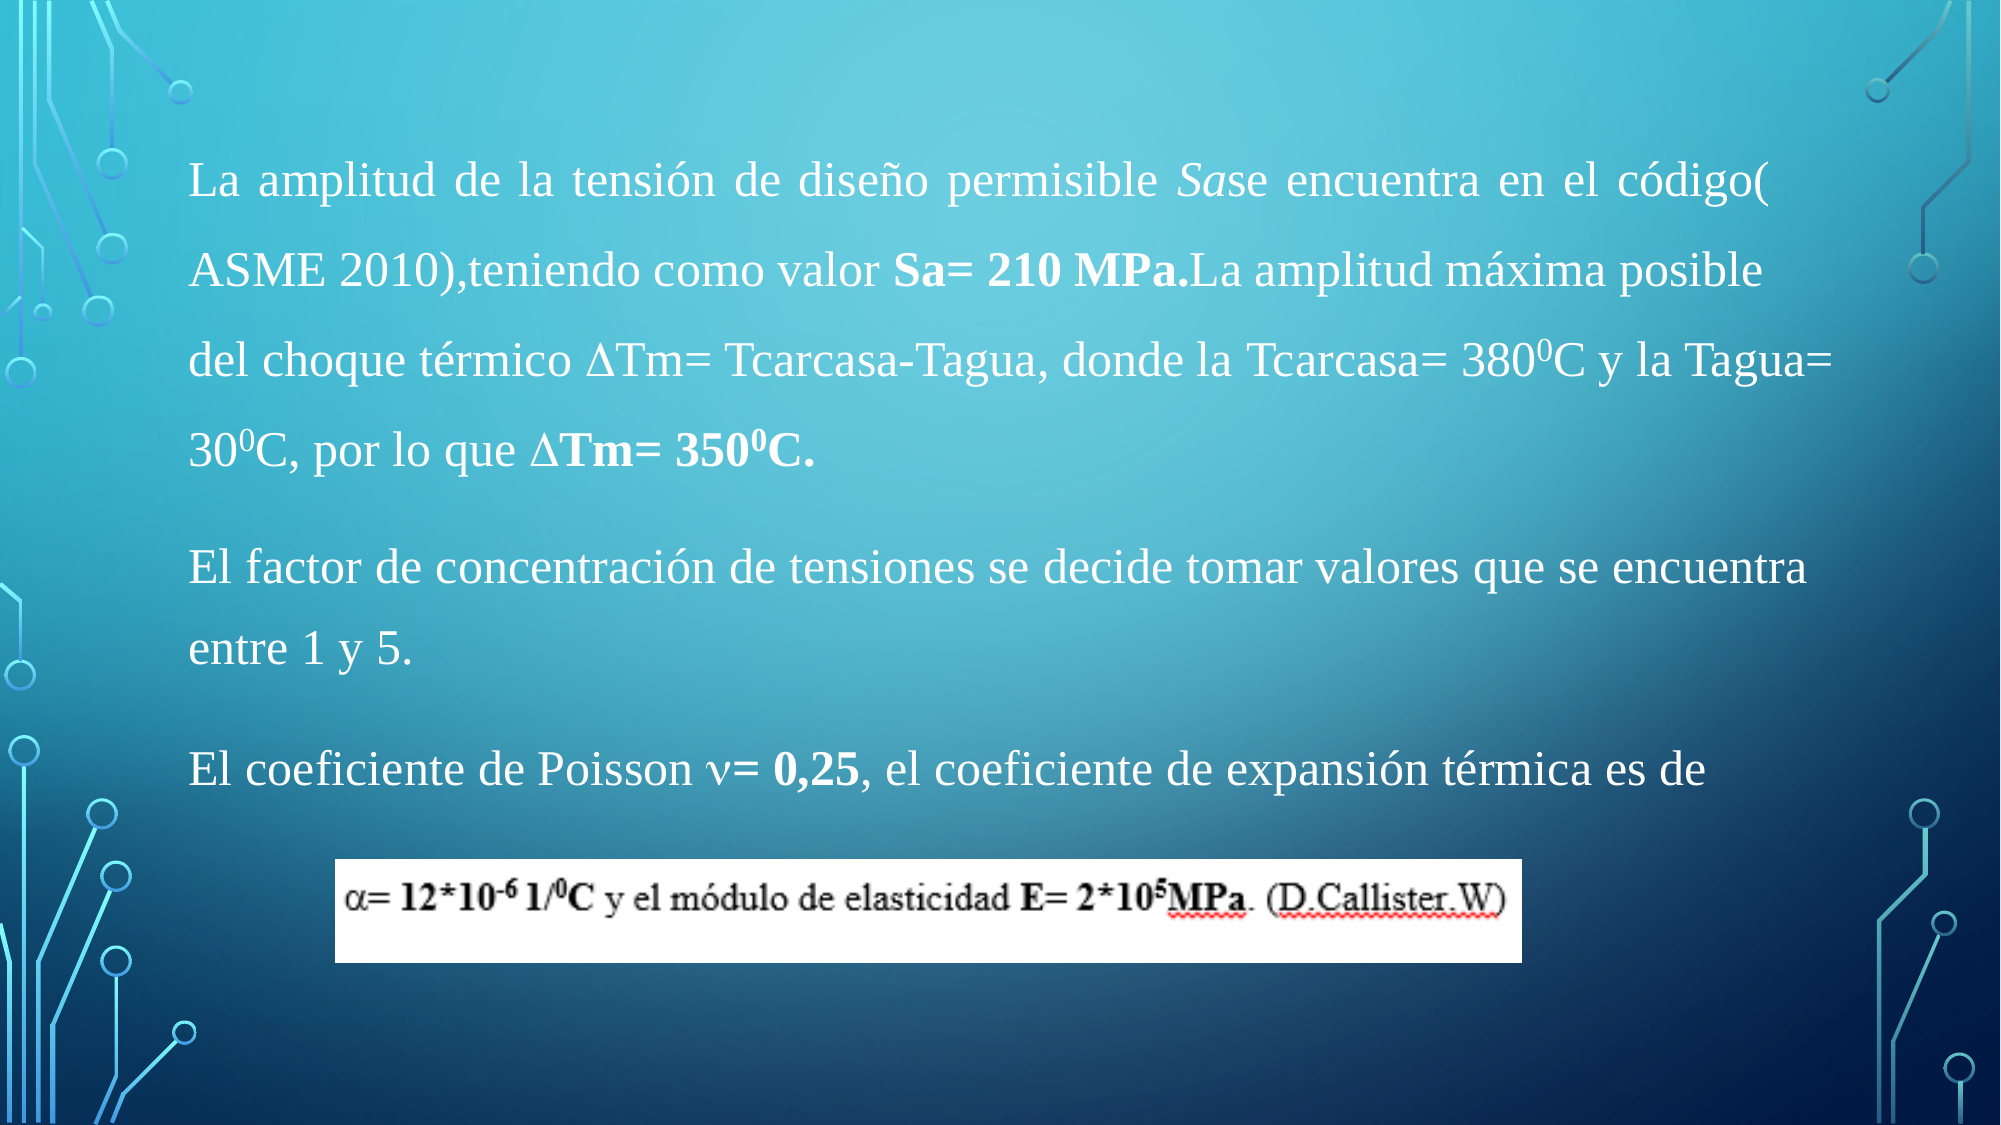

La amplitud de la tensión de diseño permisible Sase encuentra en el código(ASME 2010),teniendo como valor Sa= 210 MPa.La amplitud máxima posible del choque térmico DTm= Tcarcasa-Tagua, donde la Tcarcasa= 3800C y la Tagua= 300C, por lo que DTm= 3500C.
El factor de concentración de tensiones se decide tomar valores que se encuentra
entre 1 y 5.
El coeficiente de Poisson n= 0,25, el coeficiente de expansión térmica es de